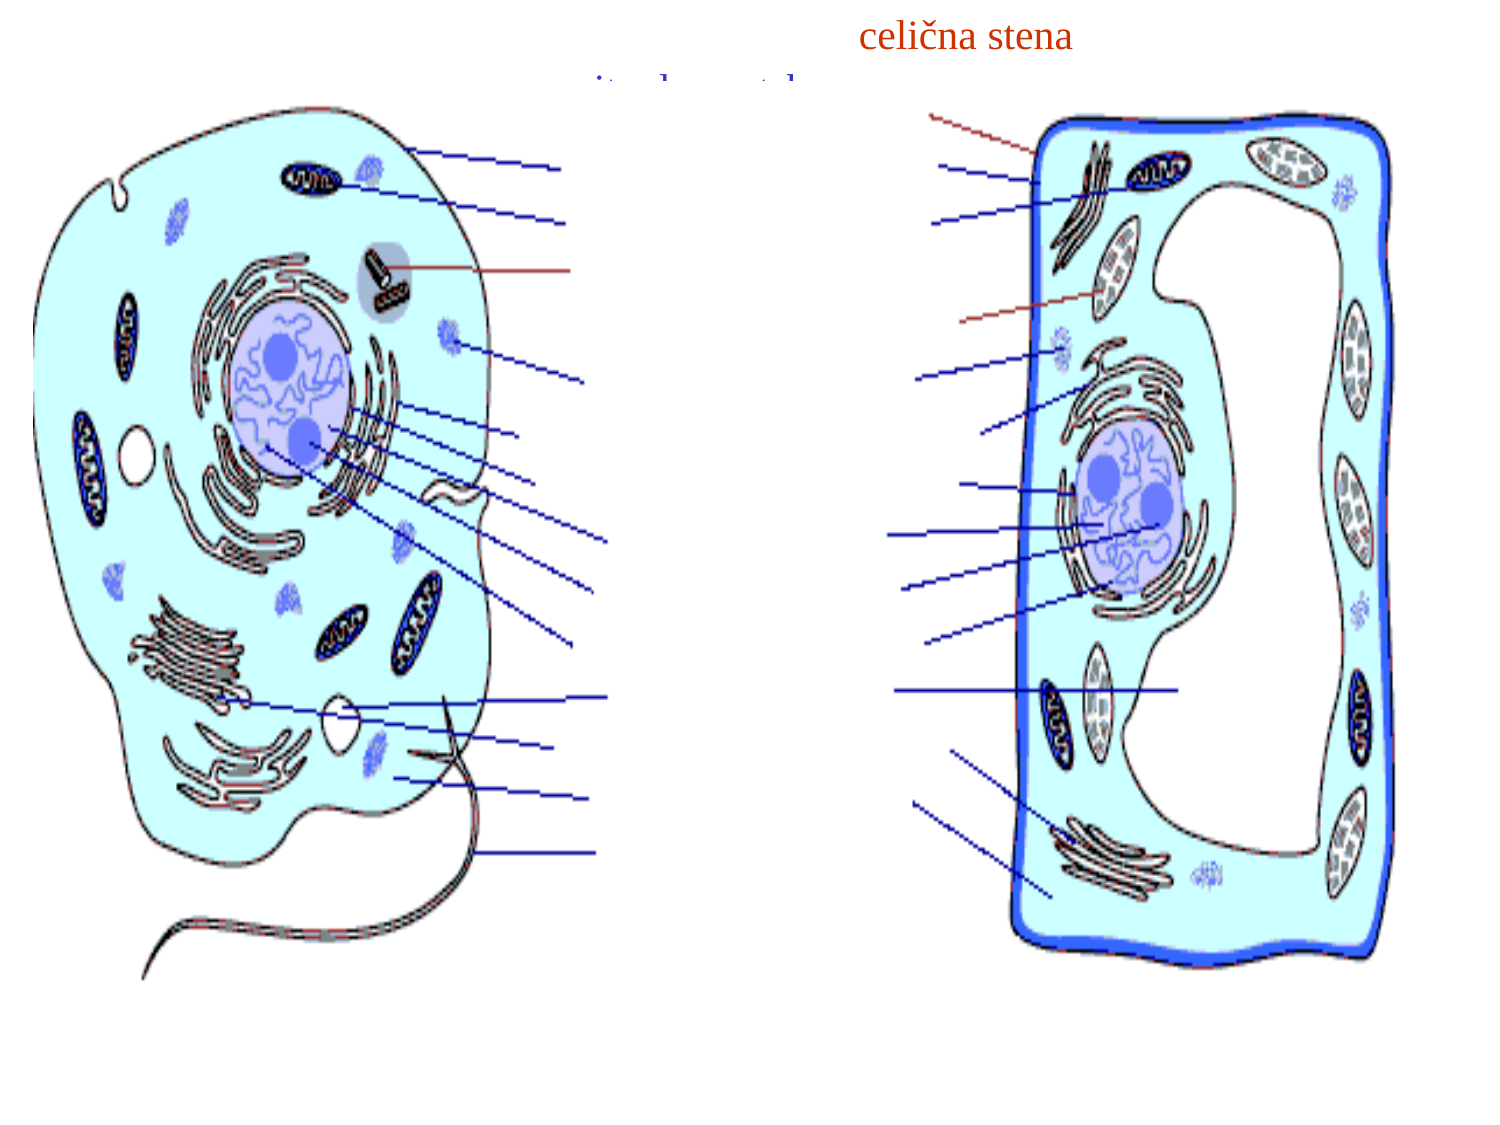

celična stena
citoplazmatska membrana
mitohondrij
centriol
kloroplast
ribosom
endoplazmatski retikulum
jedro
jedrce
kromatin
vakuola
lizosom
golgijev aparat
citoplazma
biček